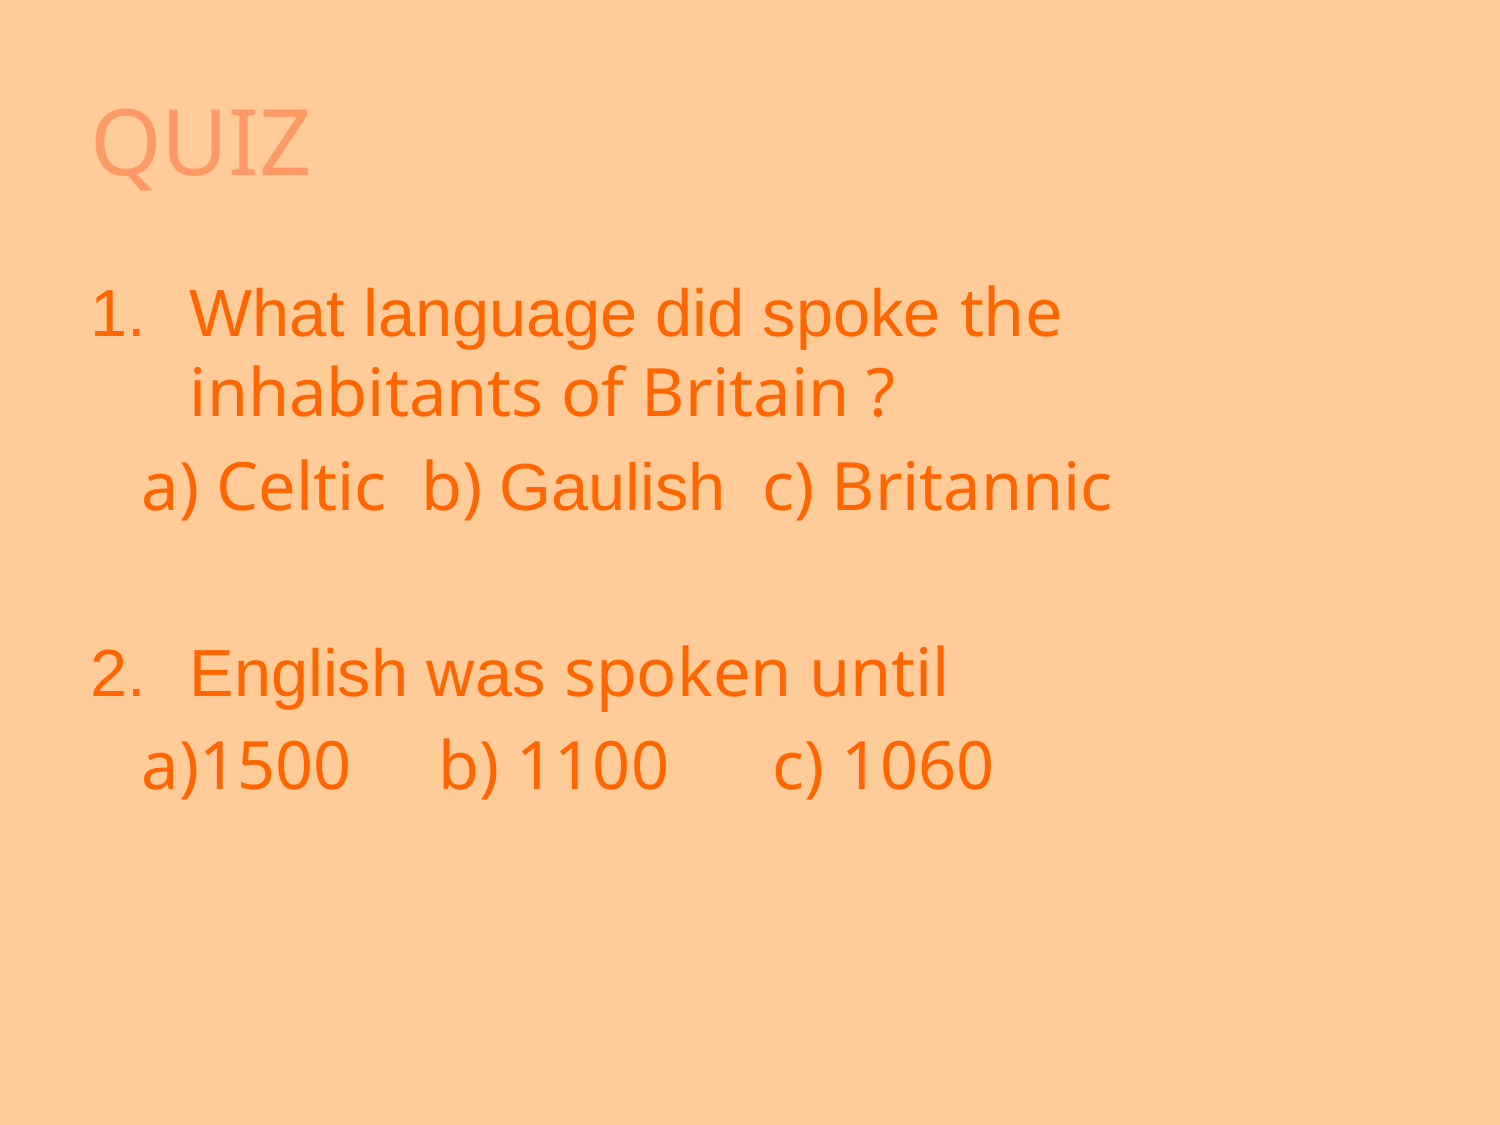

# QUIZ
What language did spoke the inhabitants of Britain ?
 a) Celtic b) Gaulish c) Britannic
English was spoken until
 a)1500 b) 1100 c) 1060